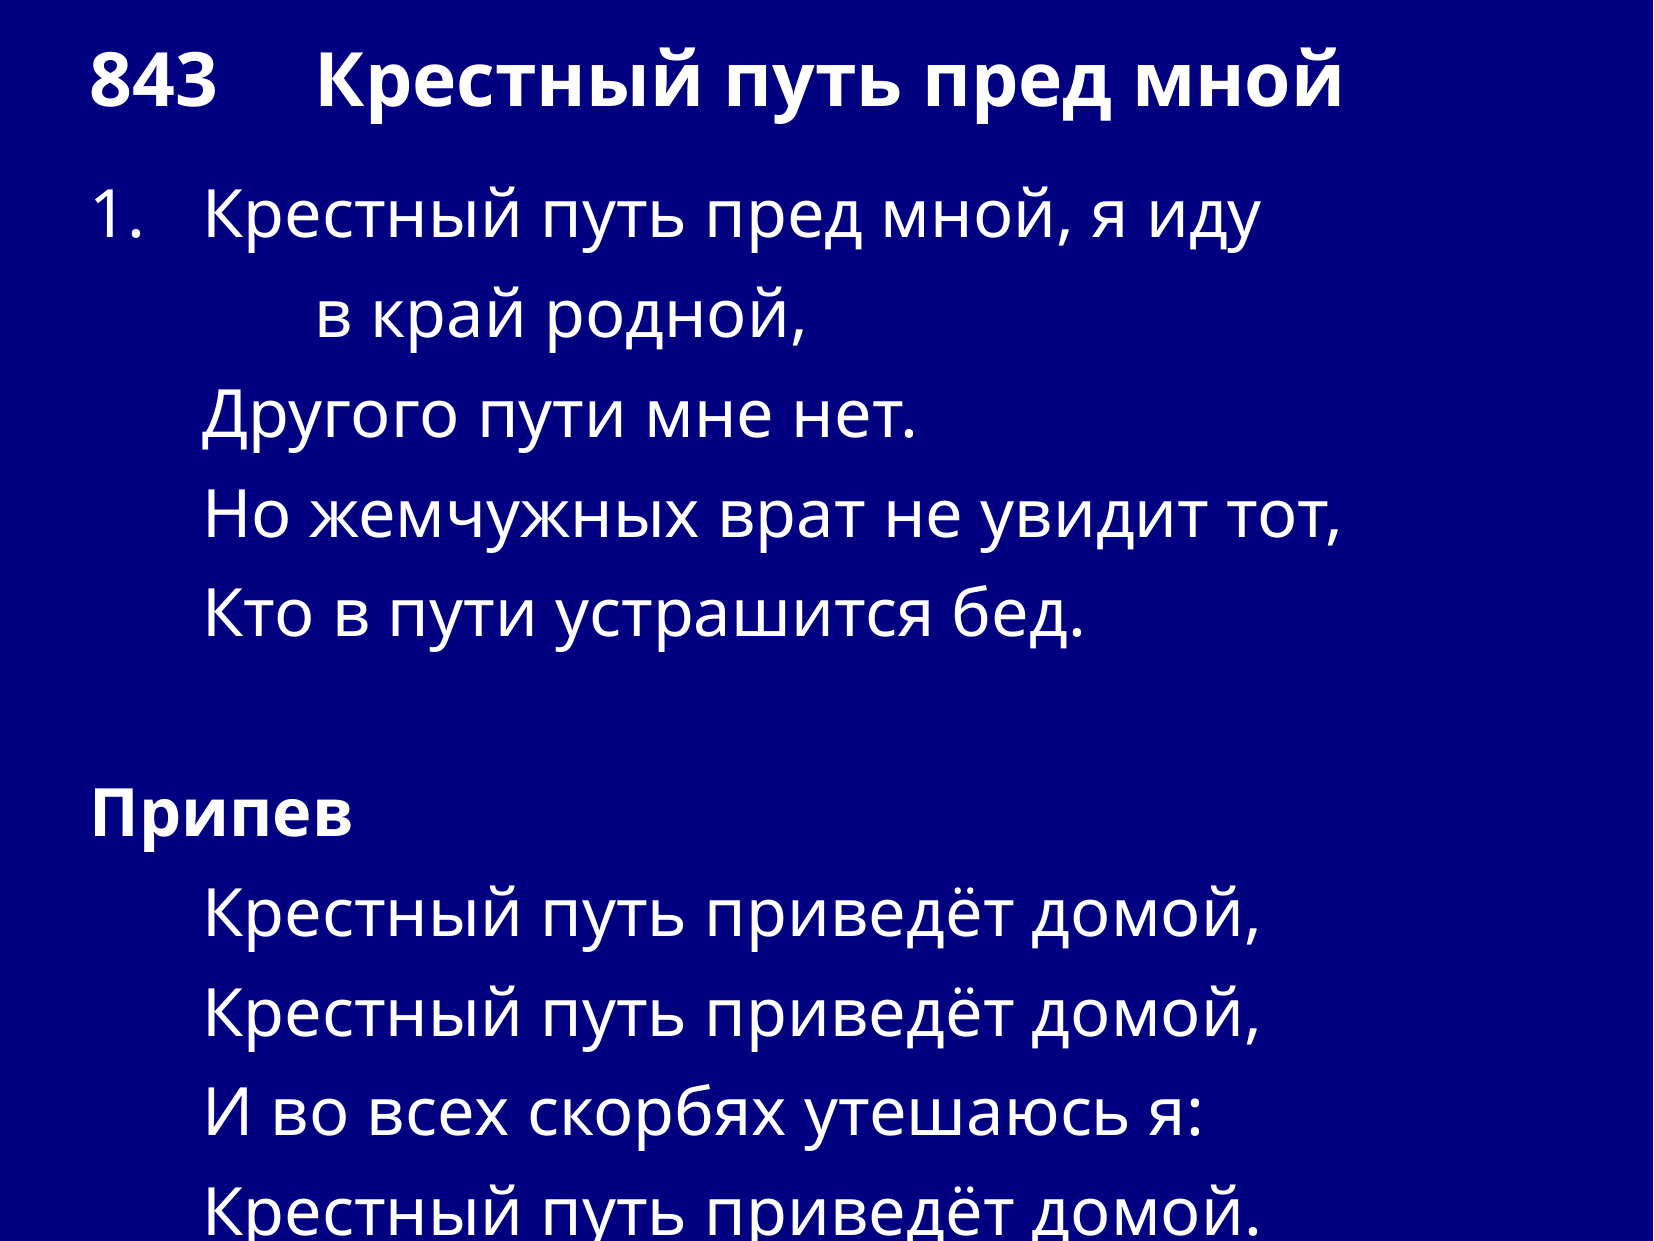

843	Крестный путь пред мной
1.	Крестный путь пред мной, я иду
		в край родной,
	Другого пути мне нет.
	Но жемчужных врат не увидит тот,
	Кто в пути устрашится бед.
Припев
	Крестный путь приведёт домой,
	Крестный путь приведёт домой,
	И во всех скорбях утешаюсь я:
	Крестный путь приведёт домой.